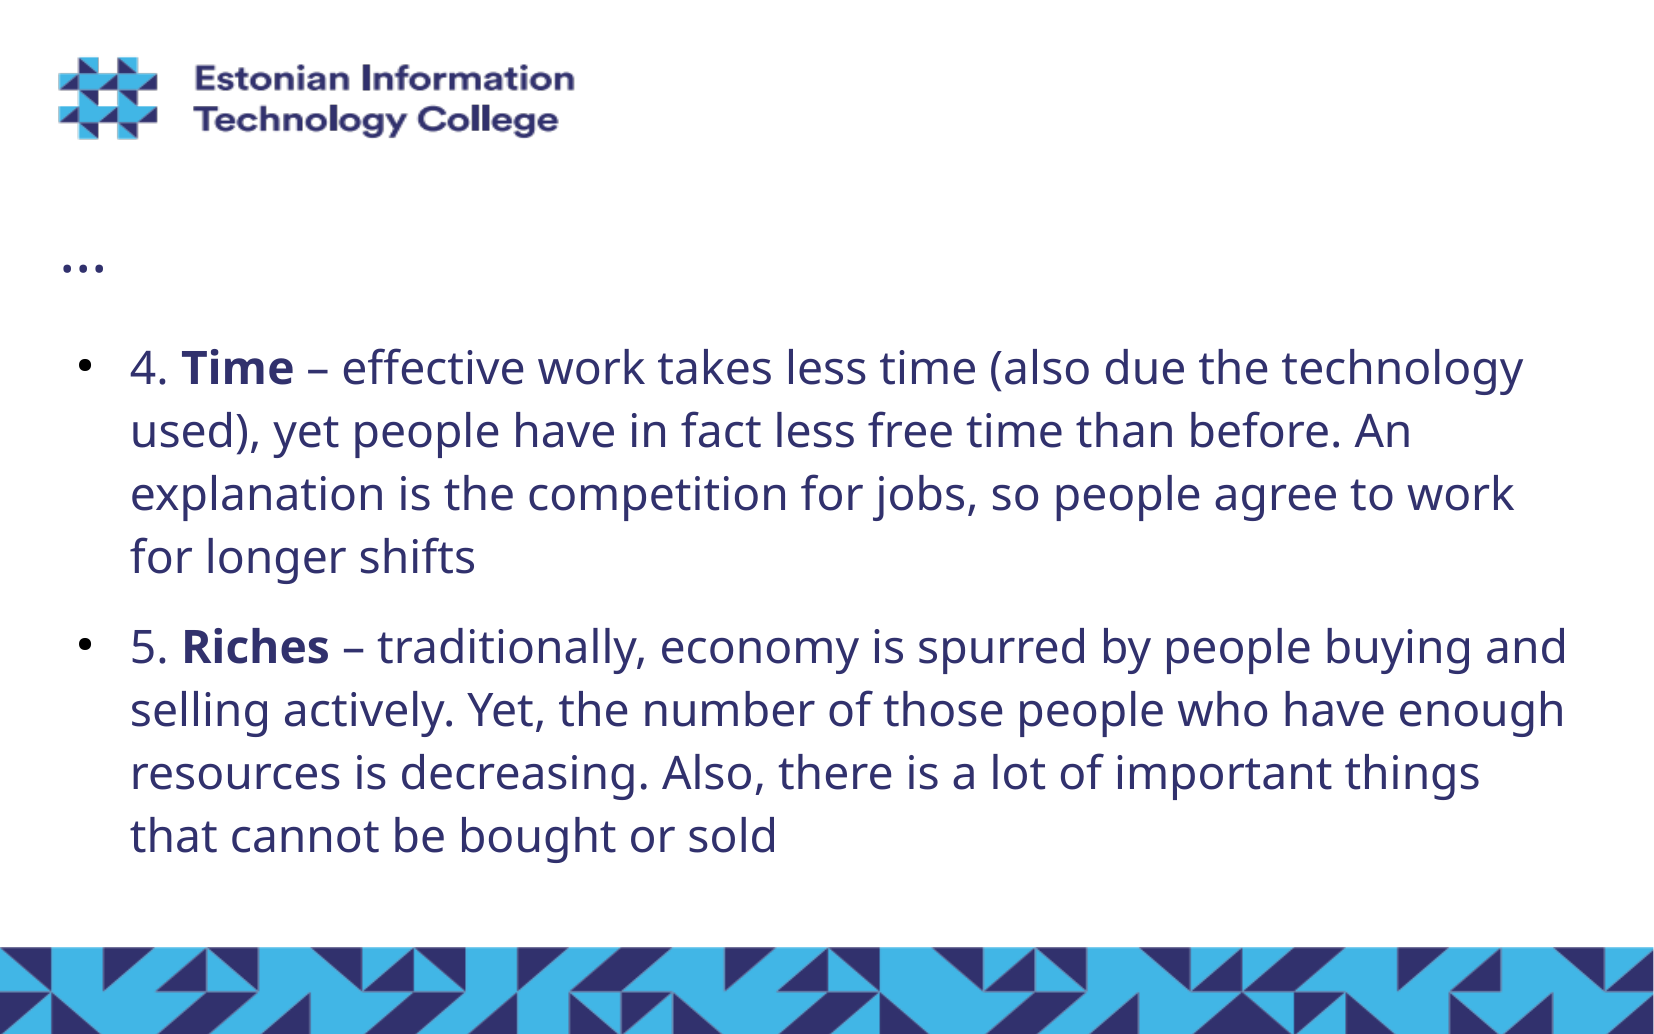

# ...
4. Time – effective work takes less time (also due the technology used), yet people have in fact less free time than before. An explanation is the competition for jobs, so people agree to work for longer shifts
5. Riches – traditionally, economy is spurred by people buying and selling actively. Yet, the number of those people who have enough resources is decreasing. Also, there is a lot of important things that cannot be bought or sold